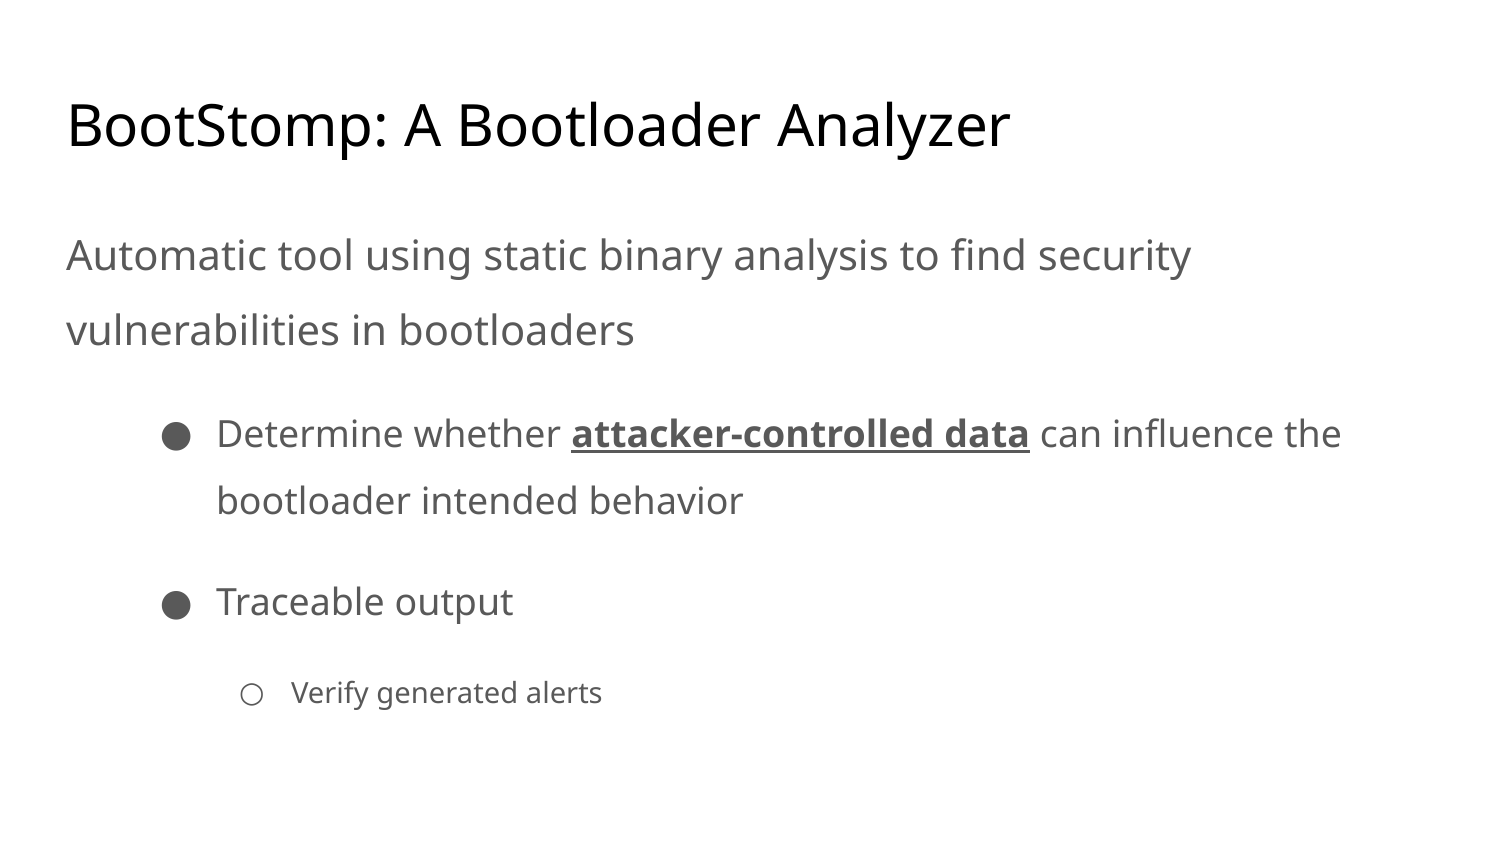

# BootStomp: A Bootloader Analyzer
Automatic tool using static binary analysis to find security vulnerabilities in bootloaders
Determine whether attacker-controlled data can influence the bootloader intended behavior
Traceable output
Verify generated alerts